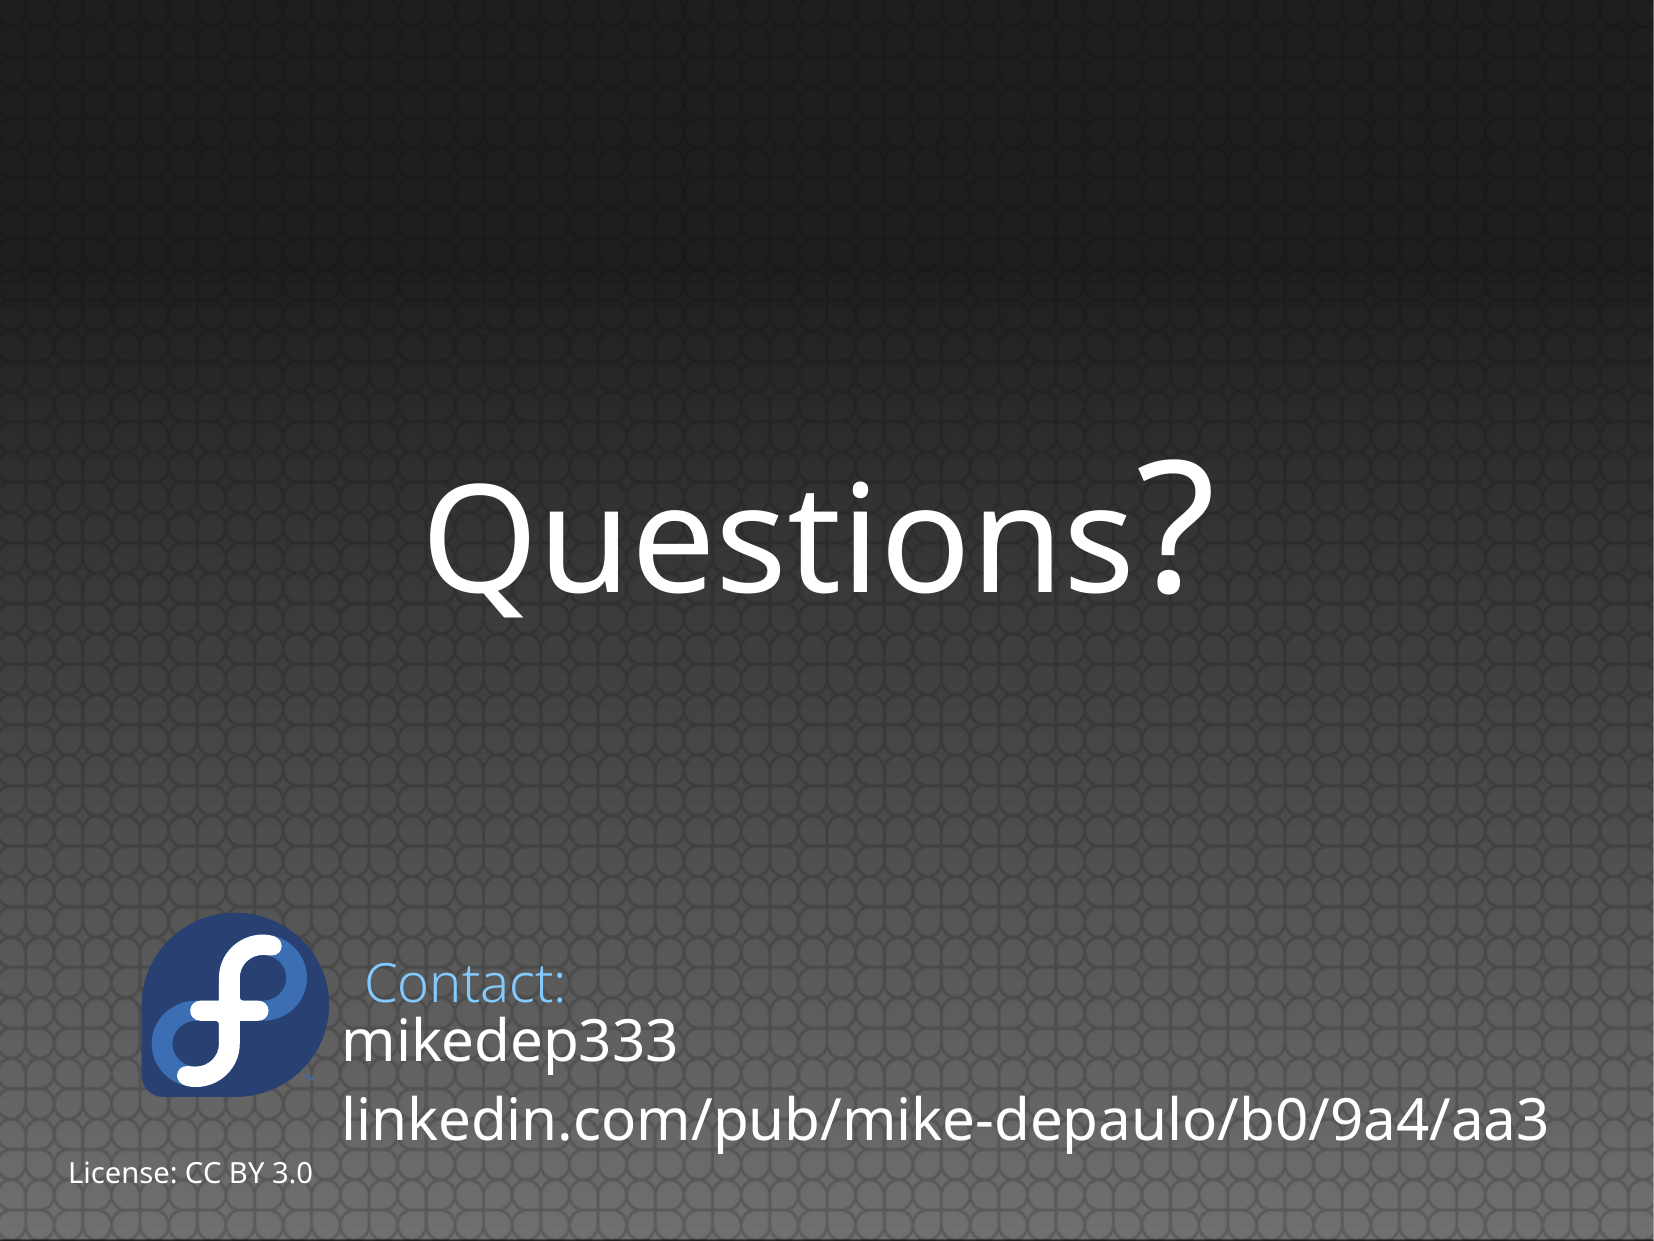

# Questions?
Contact:
mikedep333
linkedin.com/pub/mike-depaulo/b0/9a4/aa3
License: CC BY 3.0